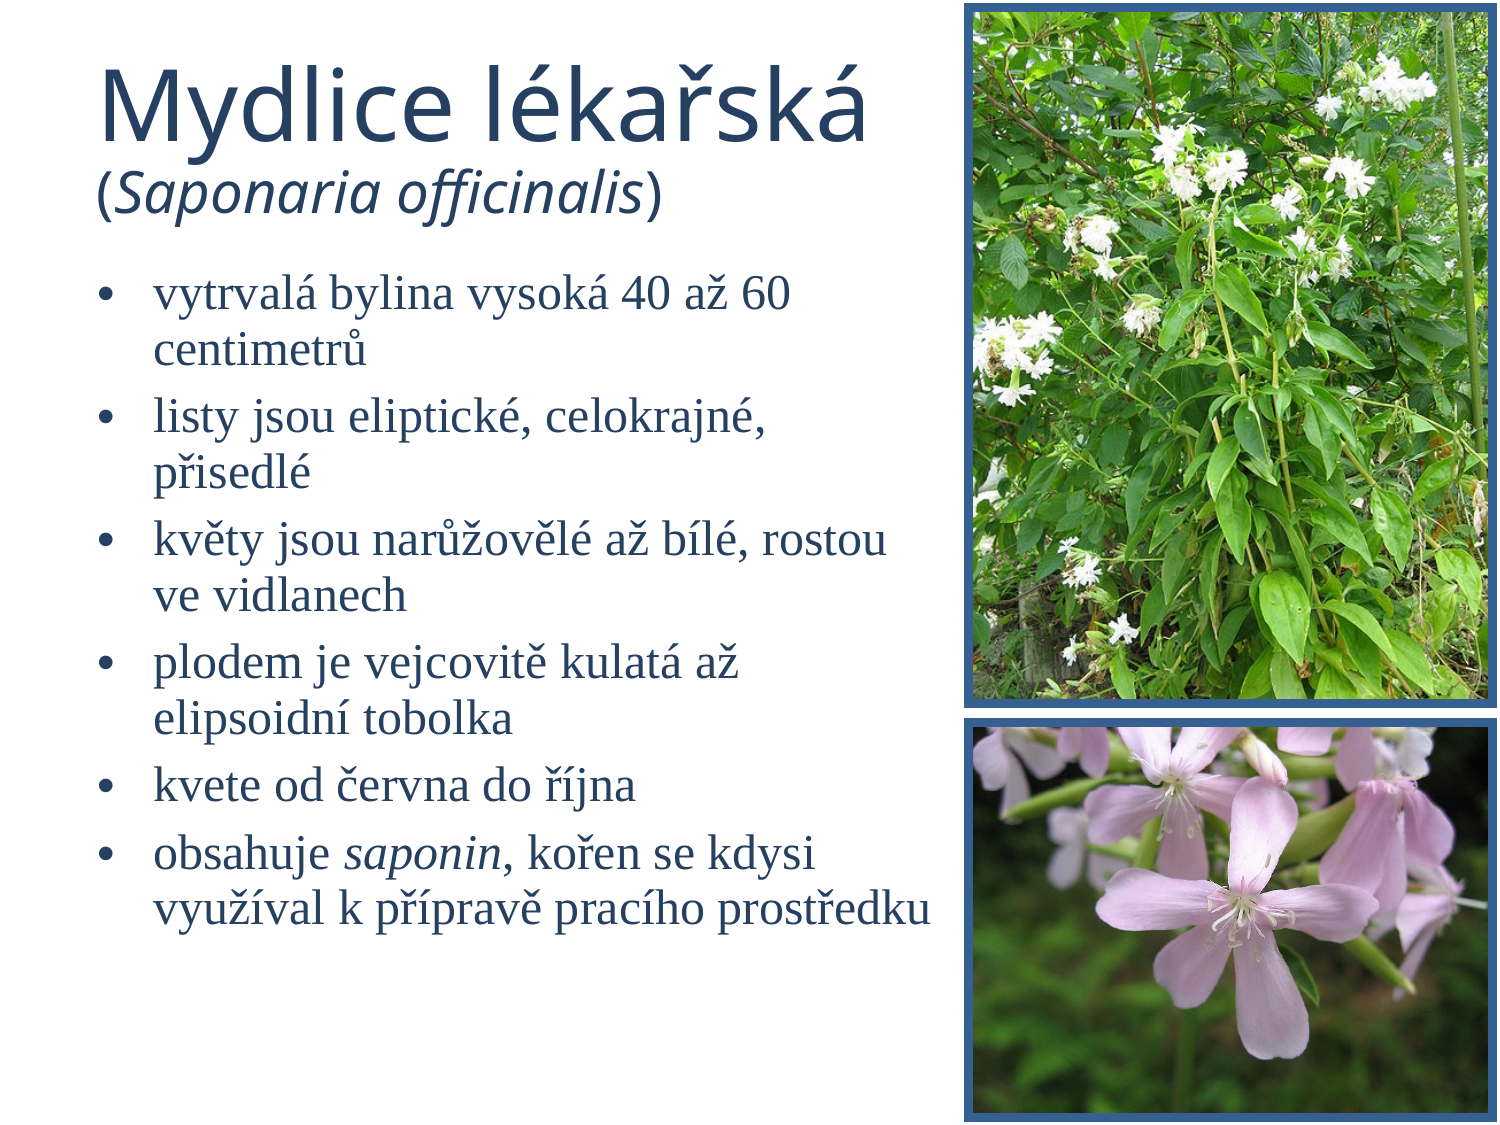

Mydlice lékařská
(Saponaria officinalis)
# vytrvalá bylina vysoká 40 až 60 centimetrů
listy jsou eliptické, celokrajné, přisedlé
květy jsou narůžovělé až bílé, rostou ve vidlanech
plodem je vejcovitě kulatá až elipsoidní tobolka
kvete od června do října
obsahuje saponin, kořen se kdysi využíval k přípravě pracího prostředku